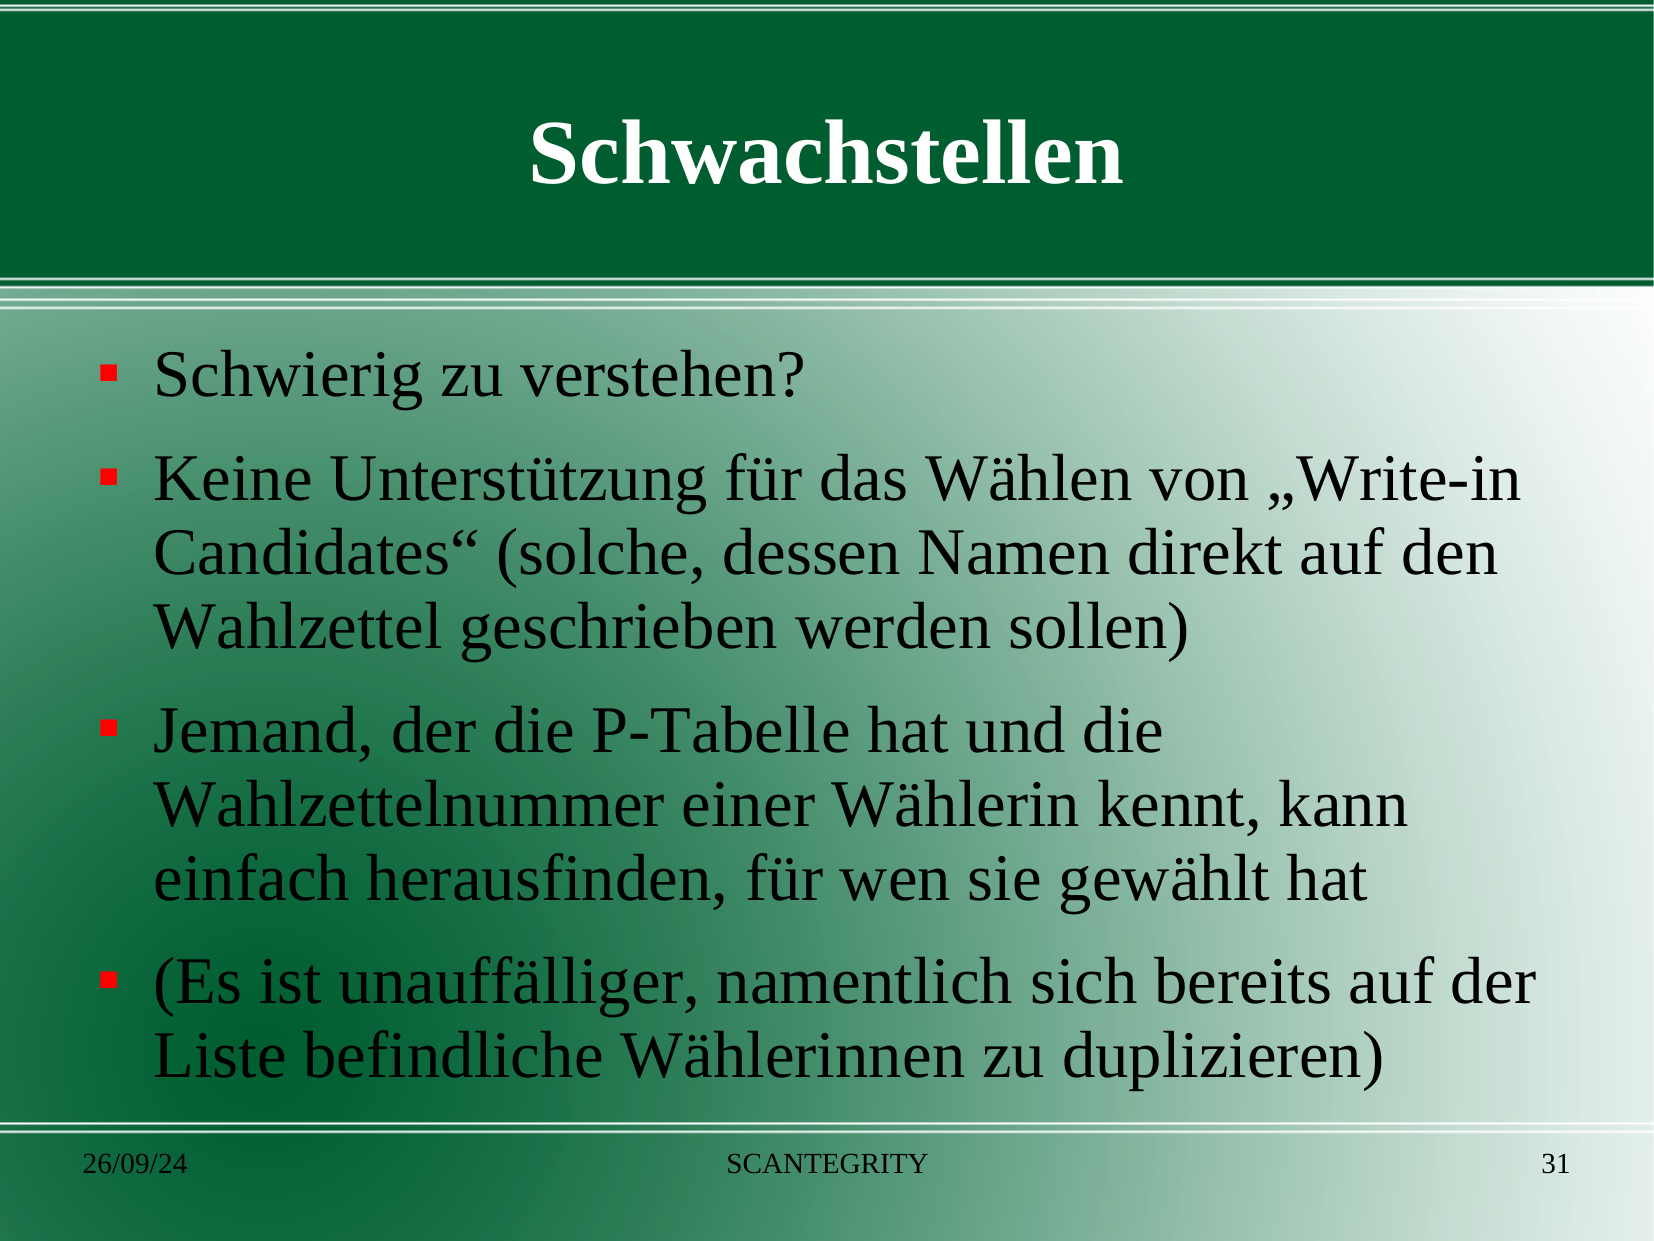

# Schwachstellen
Schwierig zu verstehen?
Keine Unterstützung für das Wählen von „Write-in Candidates“ (solche, dessen Namen direkt auf den Wahlzettel geschrieben werden sollen)
Jemand, der die P-Tabelle hat und die Wahlzettelnummer einer Wählerin kennt, kann einfach herausfinden, für wen sie gewählt hat
(Es ist unauffälliger, namentlich sich bereits auf der Liste befindliche Wählerinnen zu duplizieren)
SCANTEGRITY
31